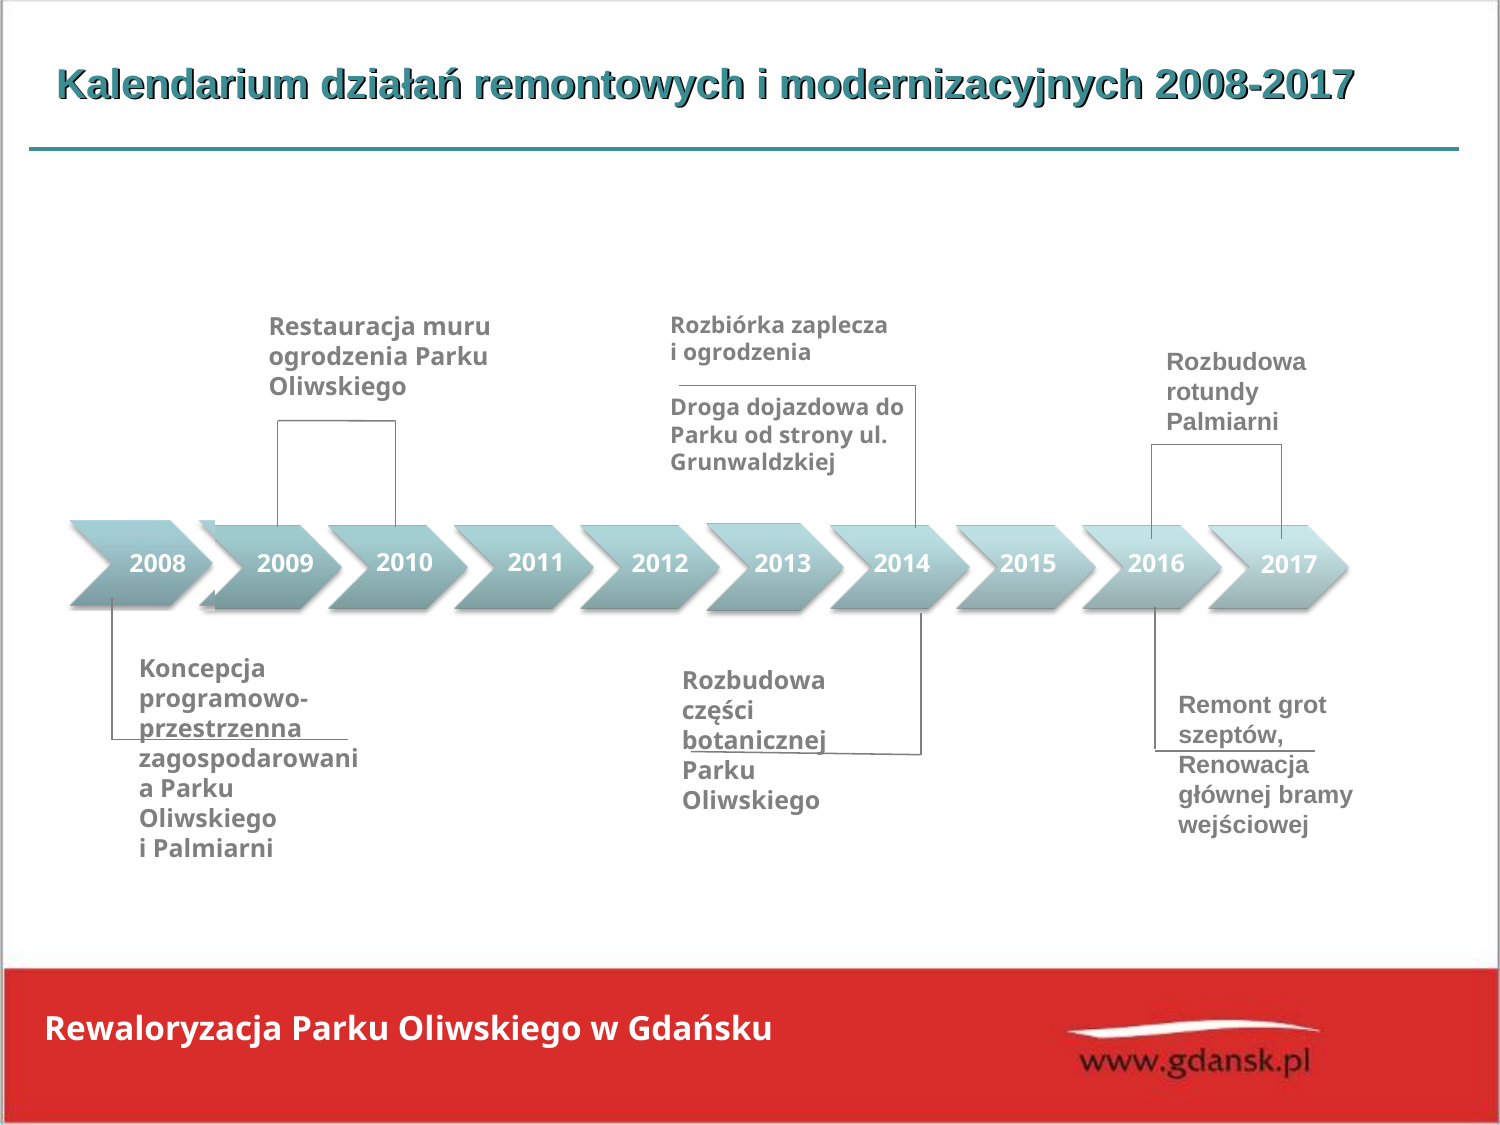

# Kalendarium działań remontowych i modernizacyjnych 2008-2017
Restauracja muru ogrodzenia Parku Oliwskiego
Rozbiórka zaplecza
i ogrodzenia
Droga dojazdowa do Parku od strony ul. Grunwaldzkiej
Rozbudowa rotundy Palmiarni
2010
2011
2008
2009
2012
2013
 2014
 2015
2016
2017
Koncepcja programowo-przestrzenna zagospodarowania Parku Oliwskiego
i Palmiarni
Rozbudowa części botanicznej Parku Oliwskiego
Remont grot szeptów,
Renowacja głównej bramy wejściowej
Rewaloryzacja Parku Oliwskiego w Gdańsku